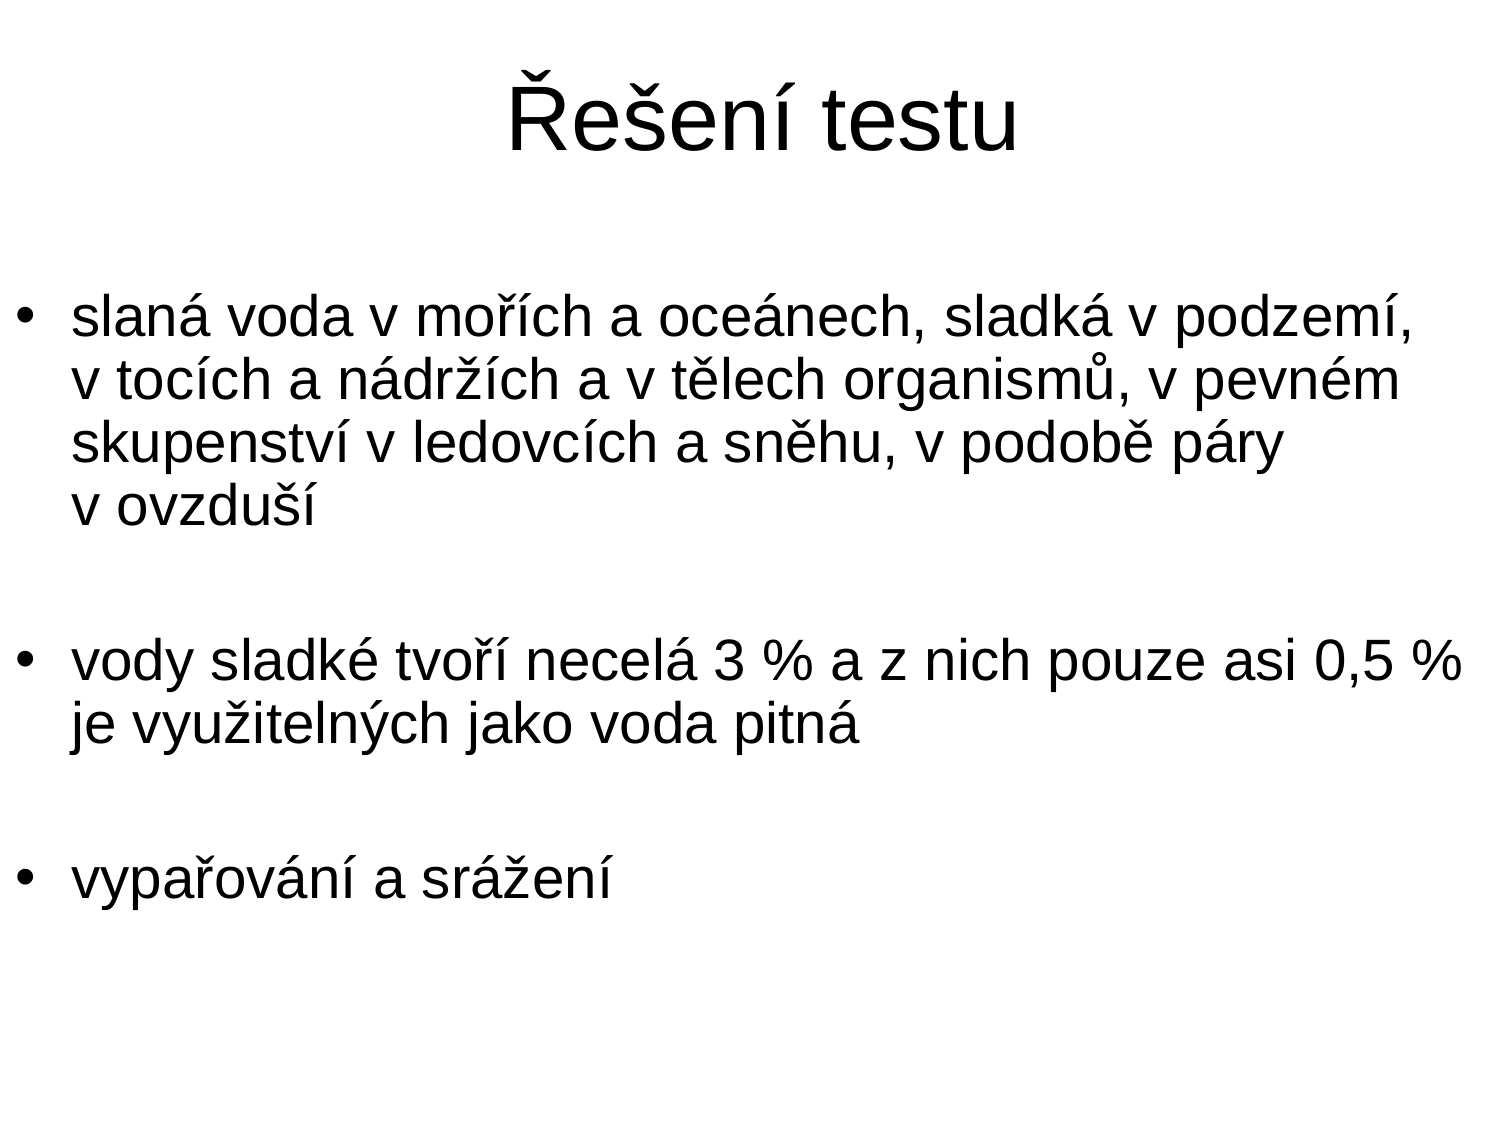

# Řešení testu
slaná voda v mořích a oceánech, sladká v podzemí, v tocích a nádržích a v tělech organismů, v pevném skupenství v ledovcích a sněhu, v podobě páry v ovzduší
vody sladké tvoří necelá 3 % a z nich pouze asi 0,5 % je využitelných jako voda pitná
vypařování a srážení